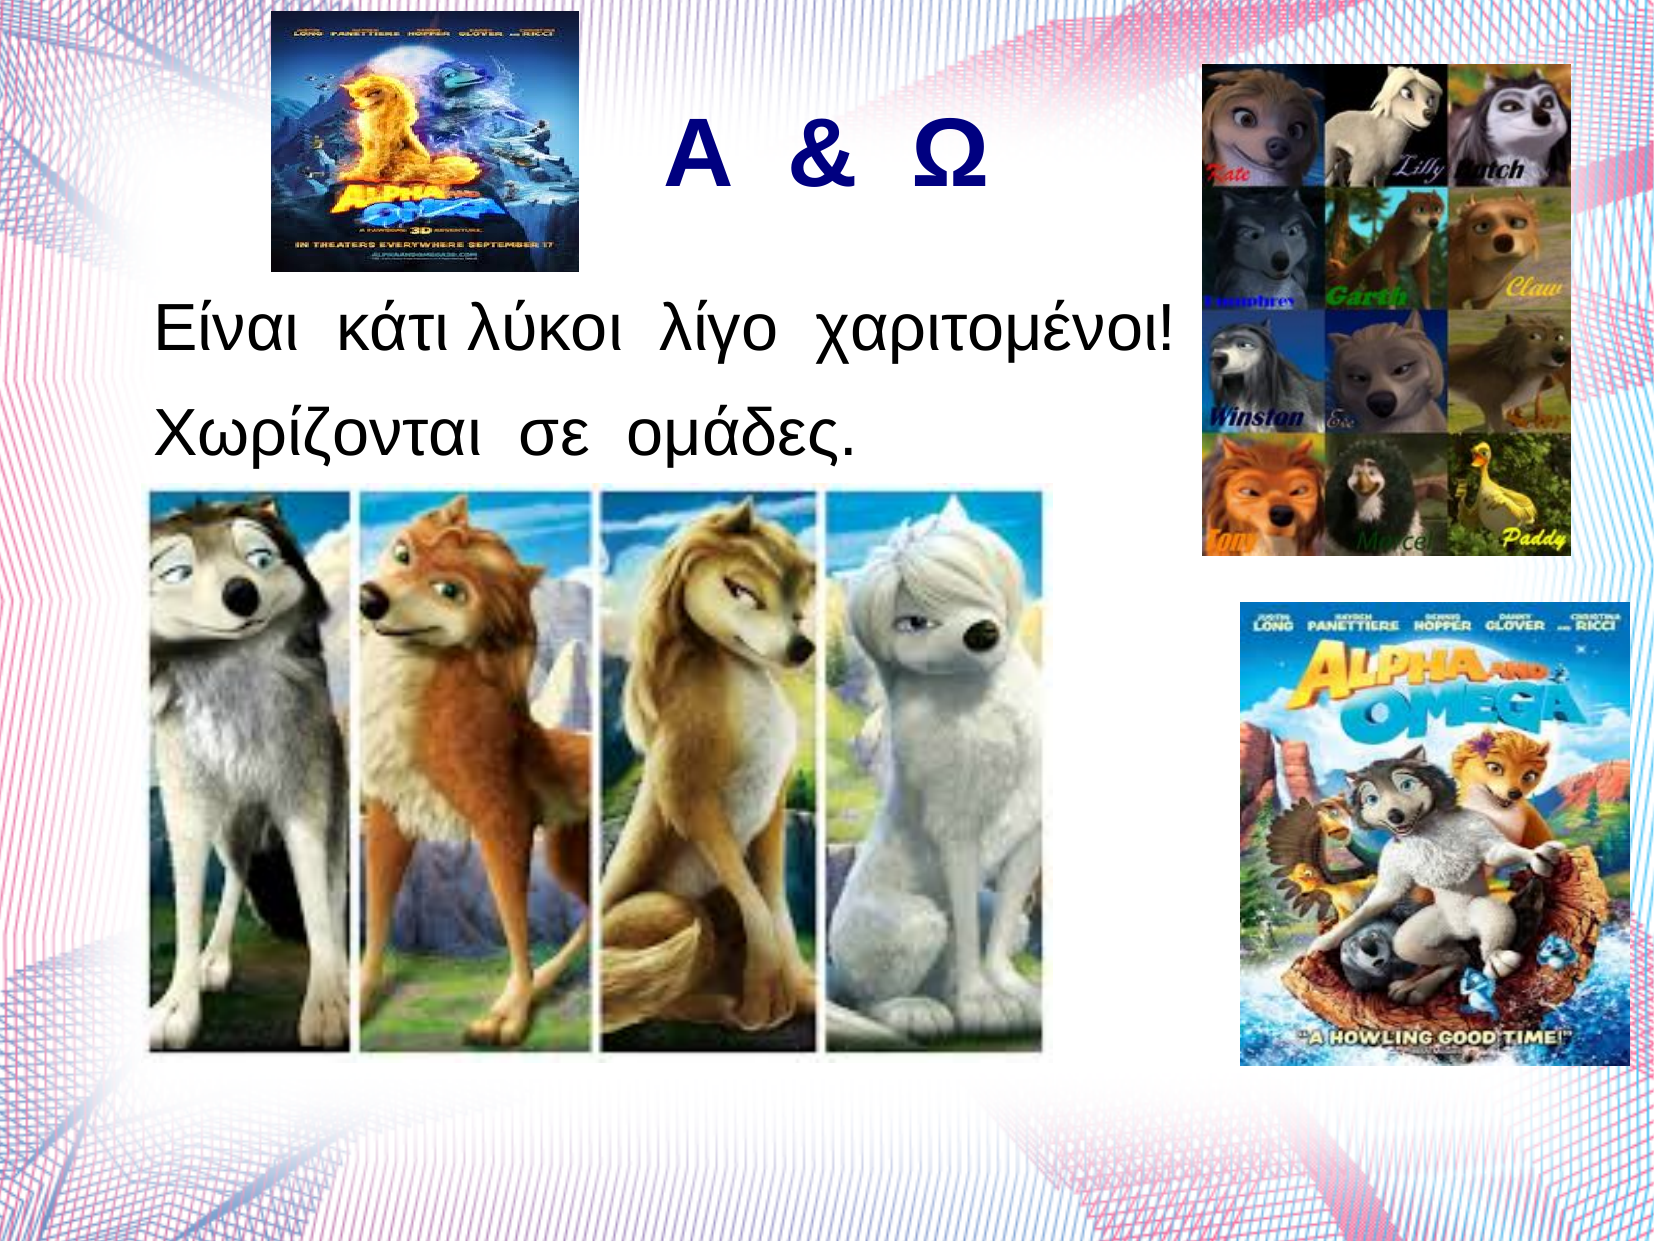

# Α & Ω
Είναι κάτι λύκοι λίγο χαριτομένοι!
Χωρίζονται σε ομάδες.